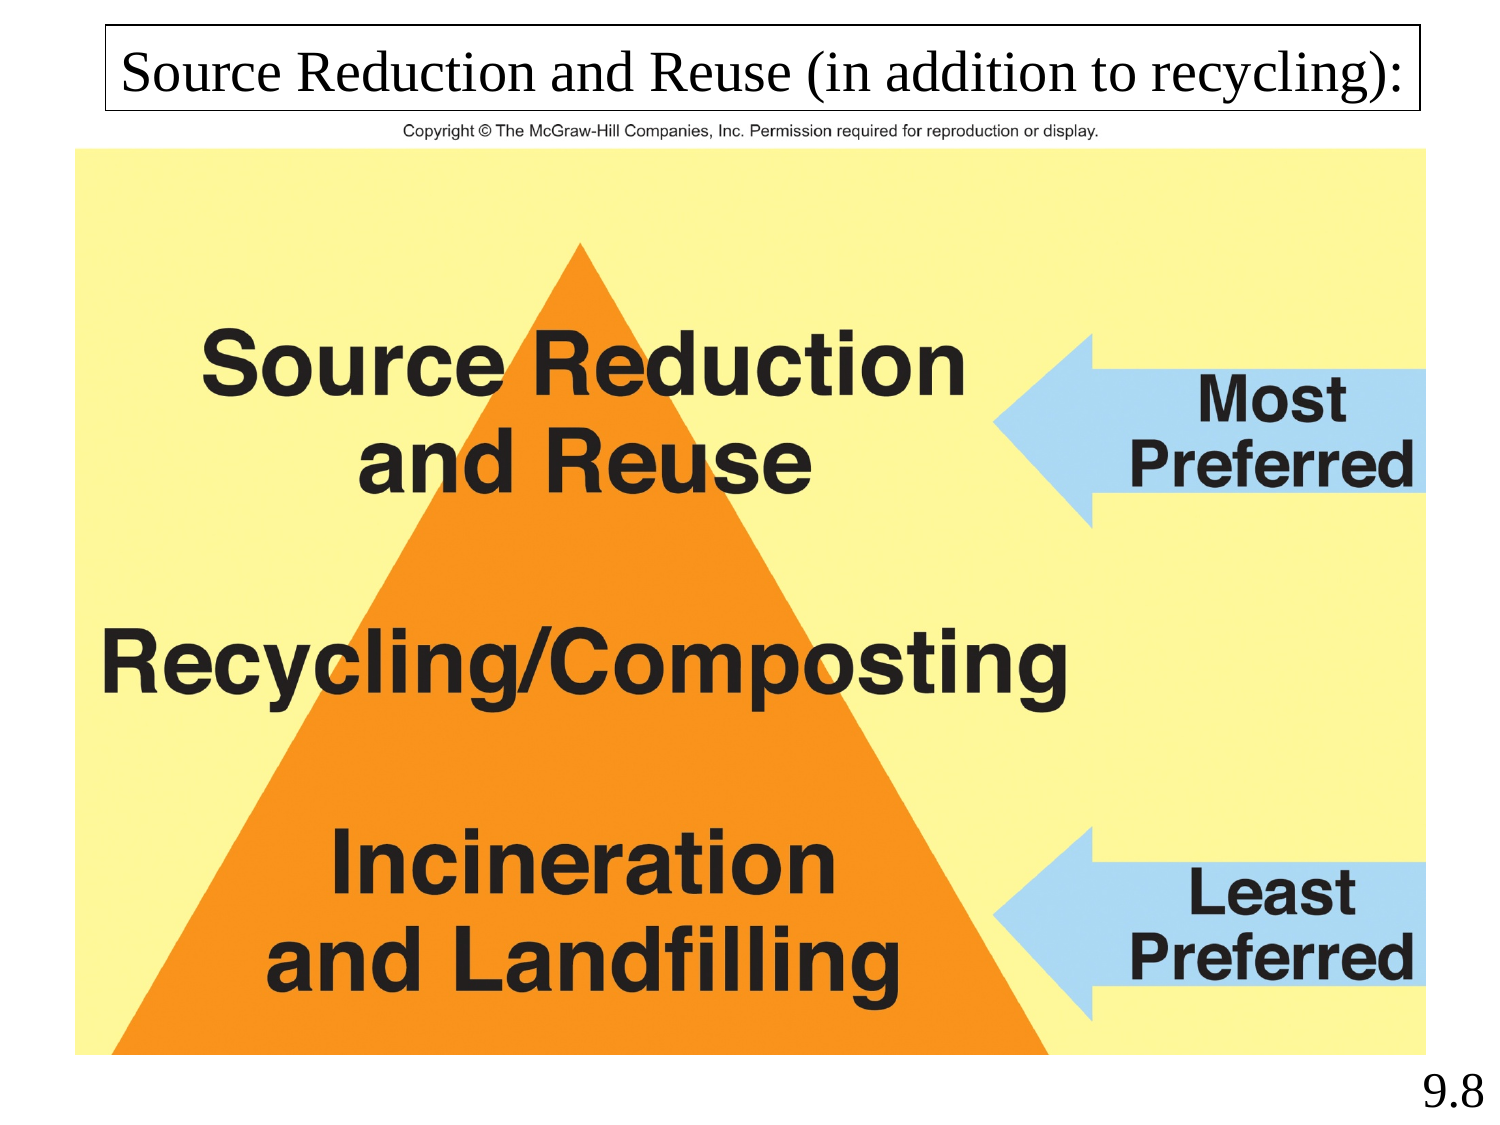

Source Reduction and Reuse (in addition to recycling):
9.8